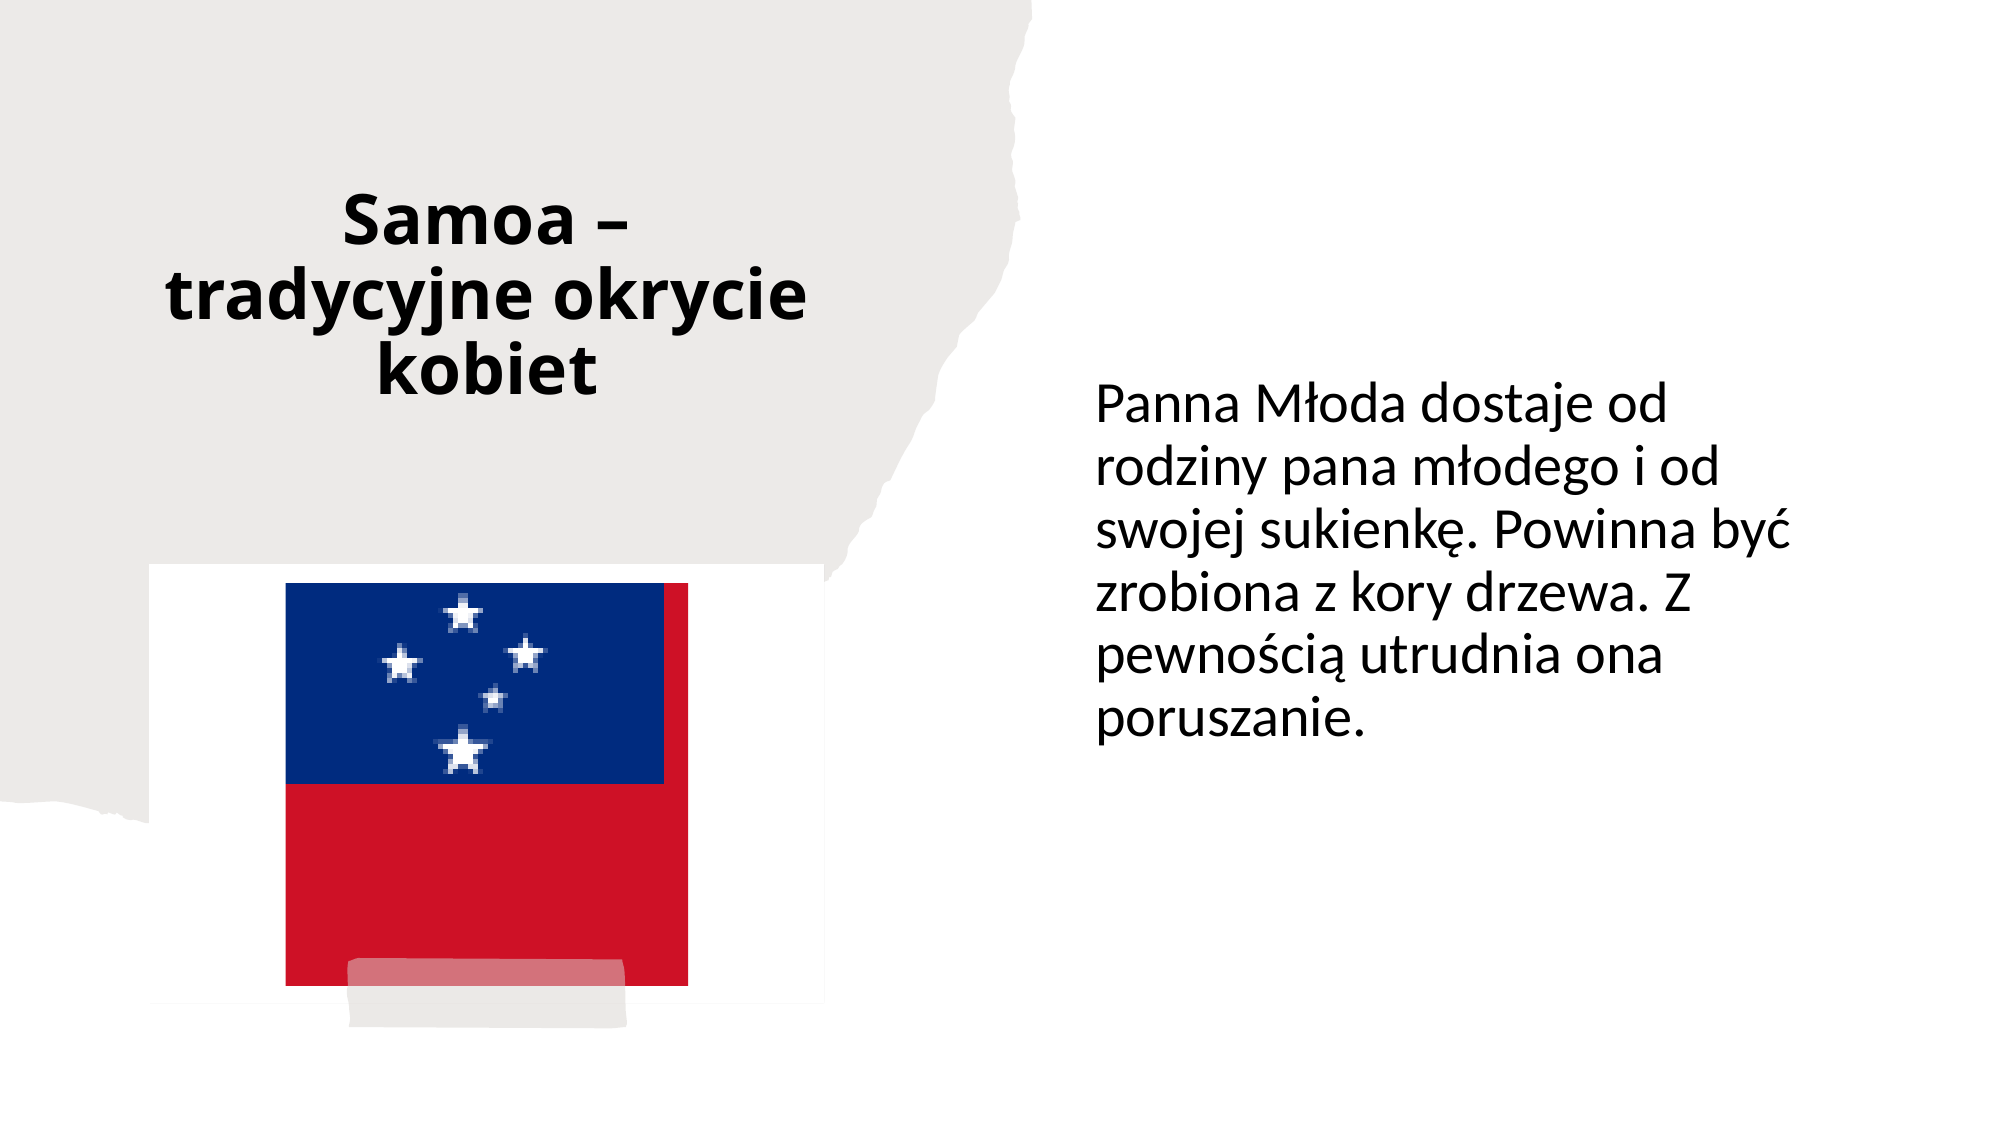

Panna Młoda dostaje od rodziny pana młodego i od swojej sukienkę. Powinna być zrobiona z kory drzewa. Z pewnością utrudnia ona poruszanie.
# Samoa – tradycyjne okrycie kobiet